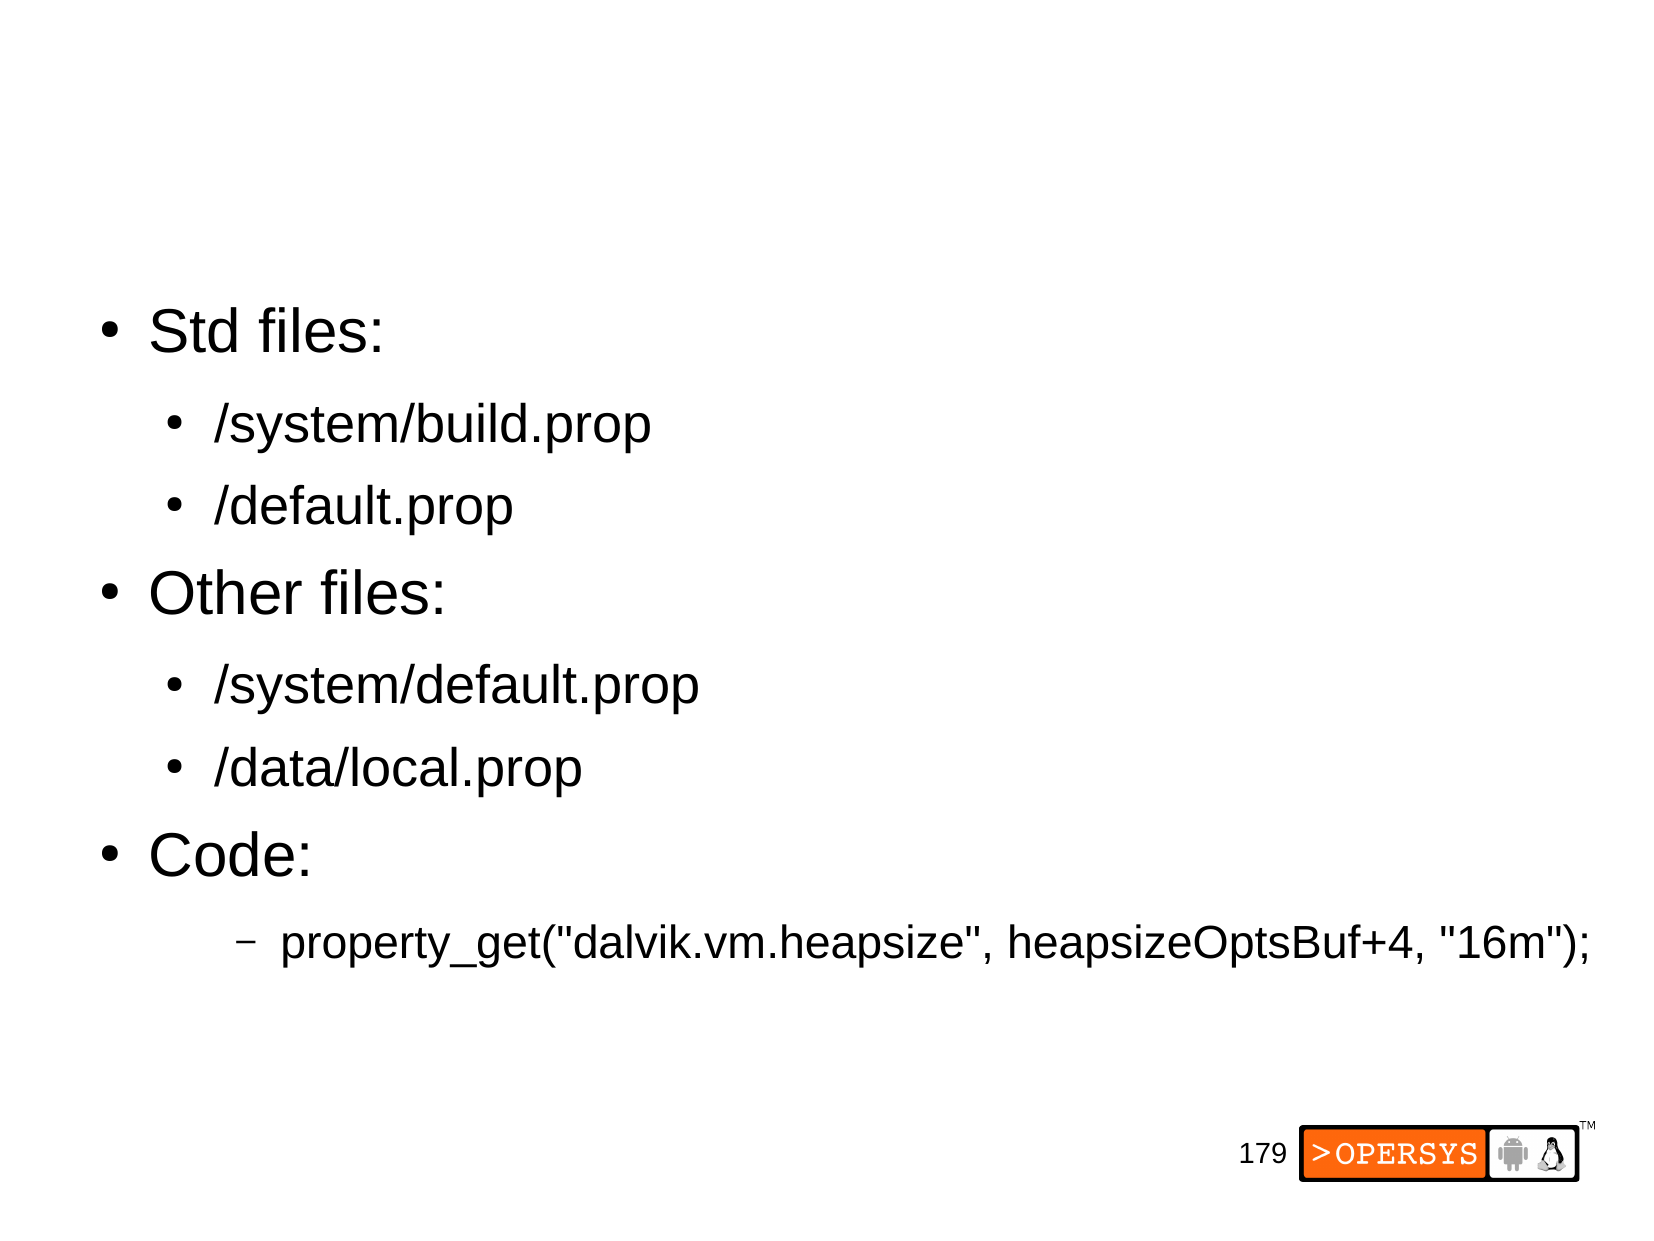

# Std files:
/system/build.prop
/default.prop
Other files:
/system/default.prop
/data/local.prop
Code:
property_get("dalvik.vm.heapsize", heapsizeOptsBuf+4, "16m");